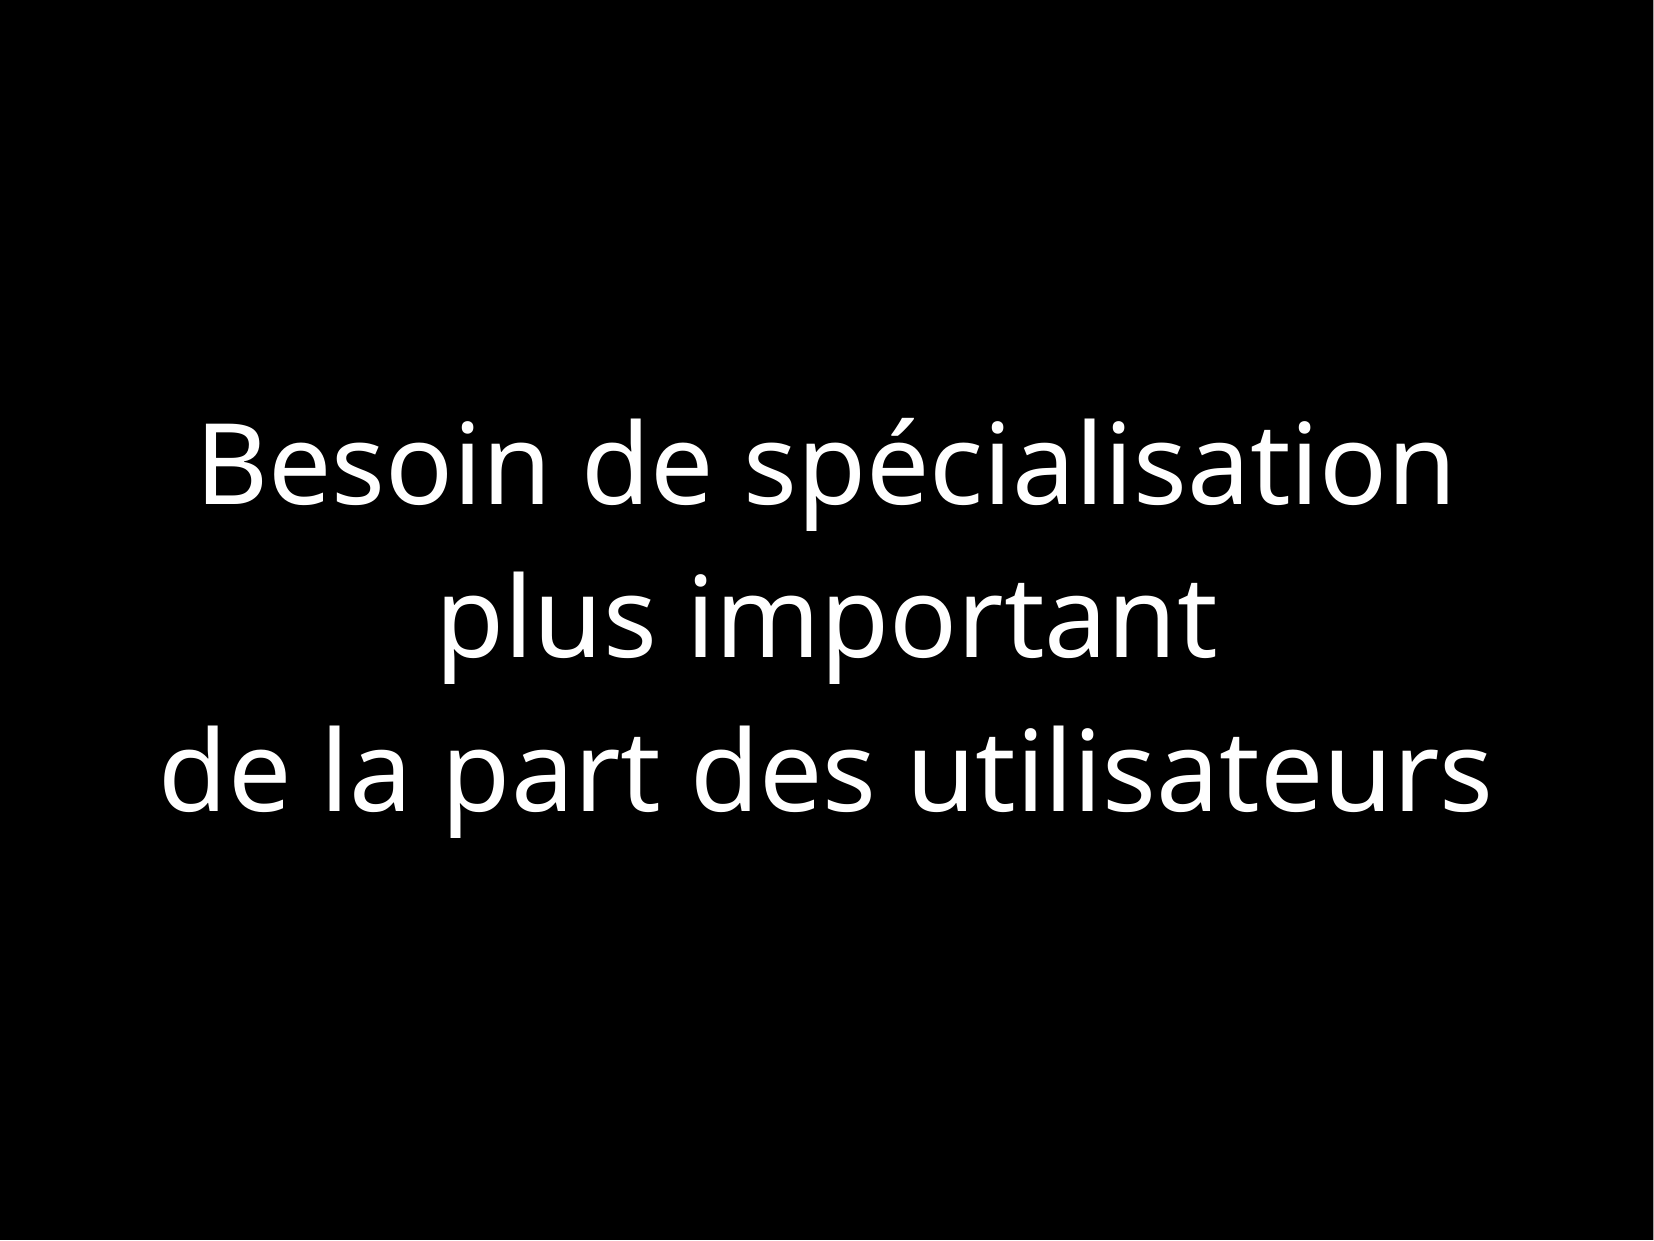

# Besoin de spécialisation plus important de la part des utilisateurs